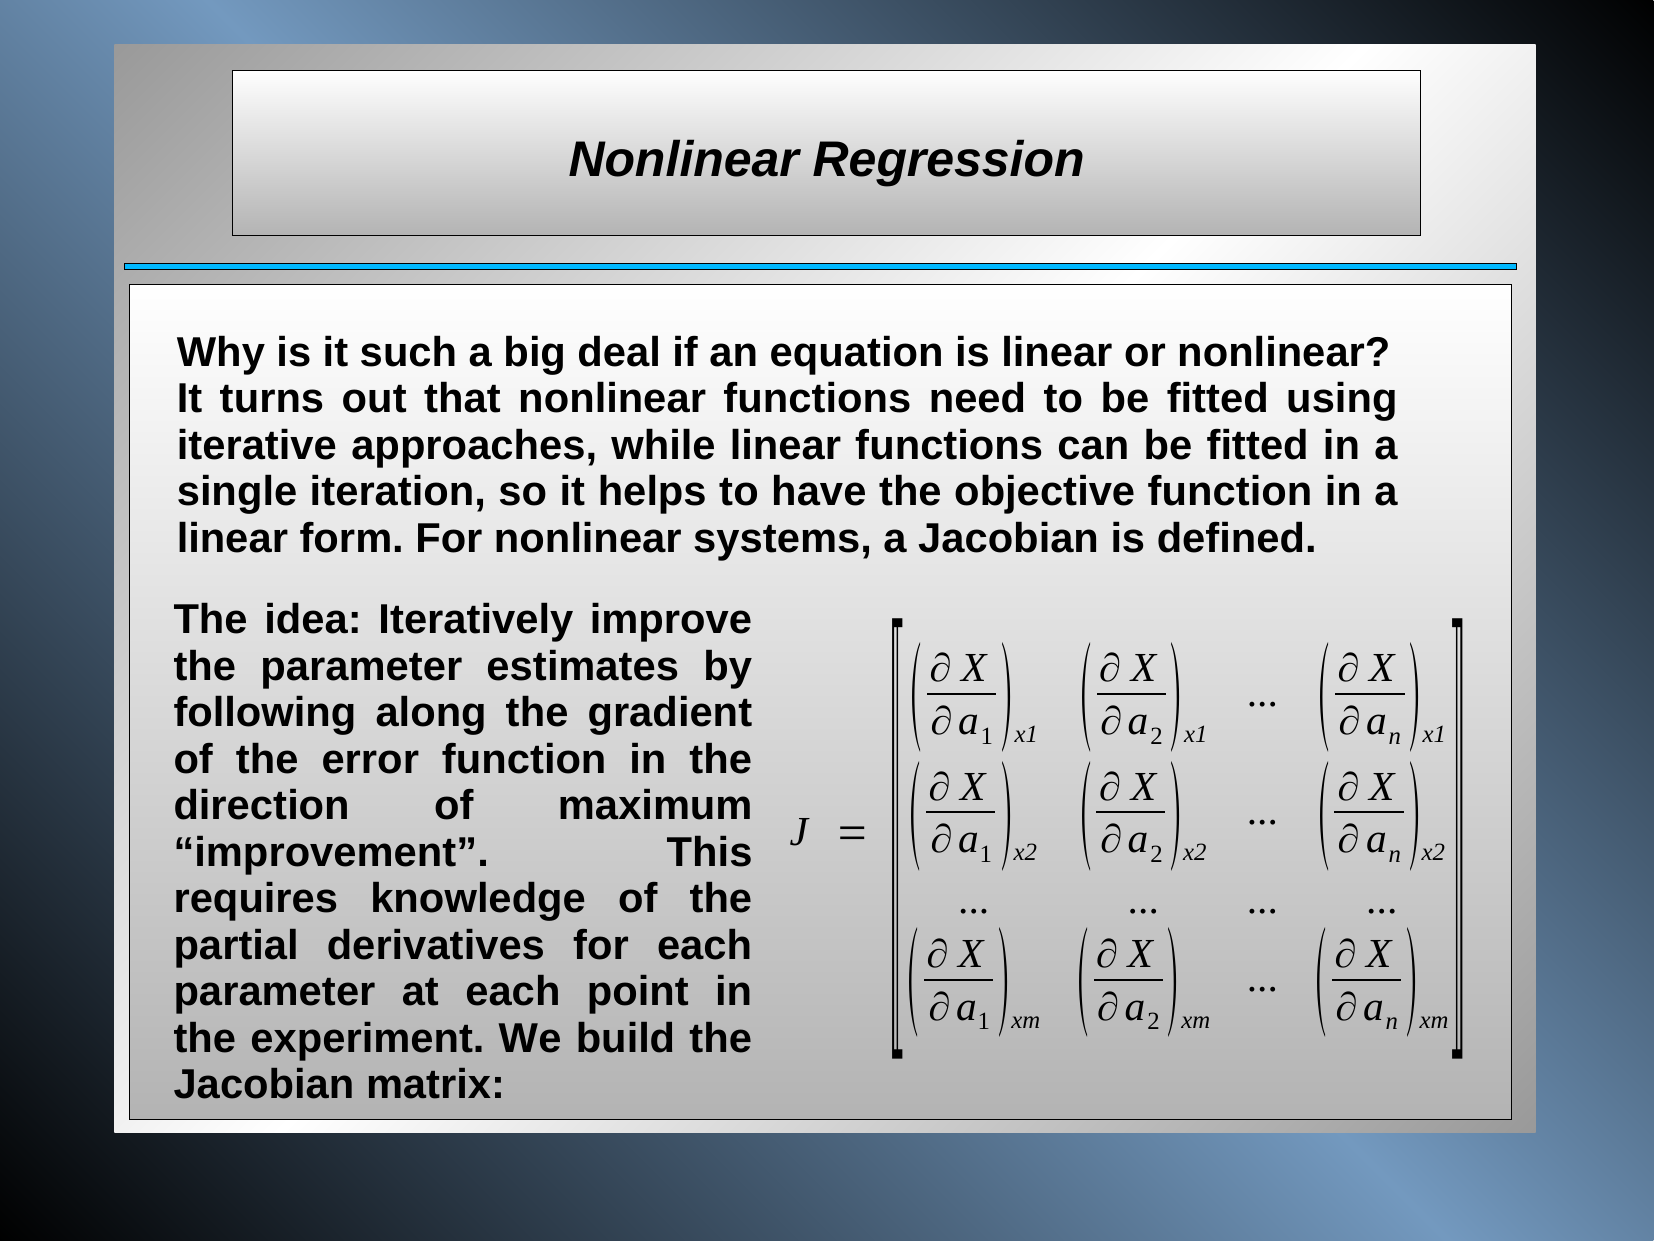

Nonlinear Regression
Why is it such a big deal if an equation is linear or nonlinear?
It turns out that nonlinear functions need to be fitted using iterative approaches, while linear functions can be fitted in a single iteration, so it helps to have the objective function in a linear form. For nonlinear systems, a Jacobian is defined.
The idea: Iteratively improve the parameter estimates by following along the gradient of the error function in the direction of maximum “improvement”. This requires knowledge of the partial derivatives for each parameter at each point in the experiment. We build the Jacobian matrix: